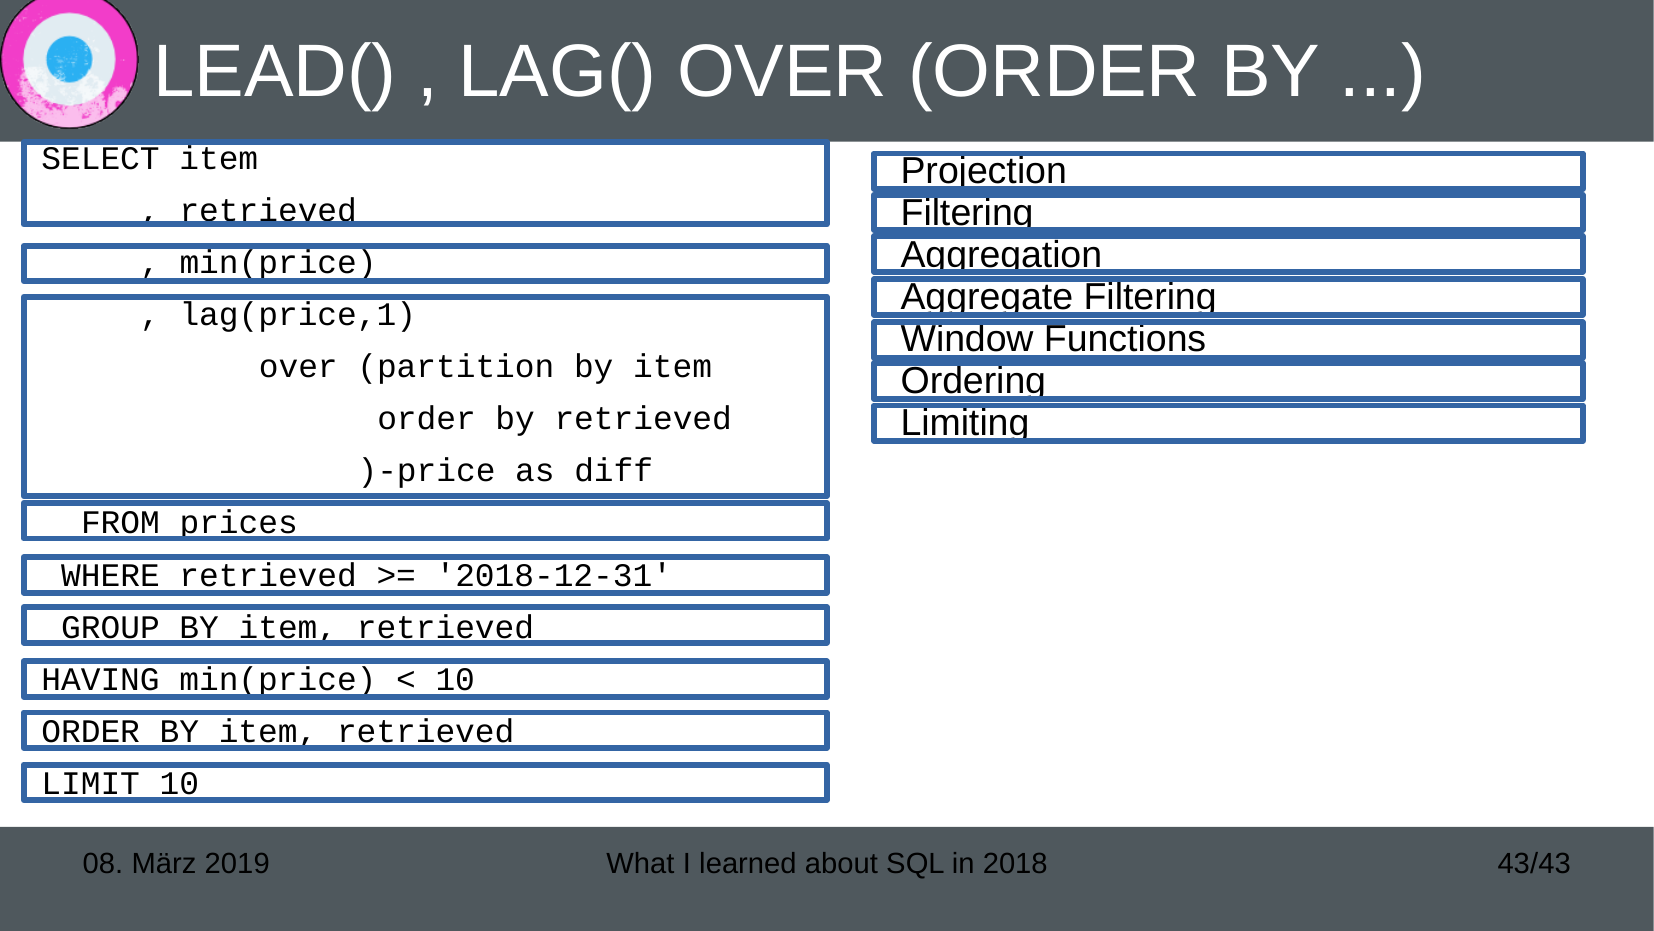

# LEAD() , LAG() OVER (ORDER BY ...)
SELECT item
 , retrieved
 , min(price)
 , lag(price,1)
 over (partition by item
 order by retrieved
 )-price as diff
 FROM prices
 WHERE retrieved >= '2018-12-31'
 GROUP BY item, retrieved
HAVING min(price) < 10
ORDER BY item, retrieved
LIMIT 10
Projection
Filtering
Aggregation
Aggregate Filtering
Window Functions
Ordering
Limiting
08. März 2019
43